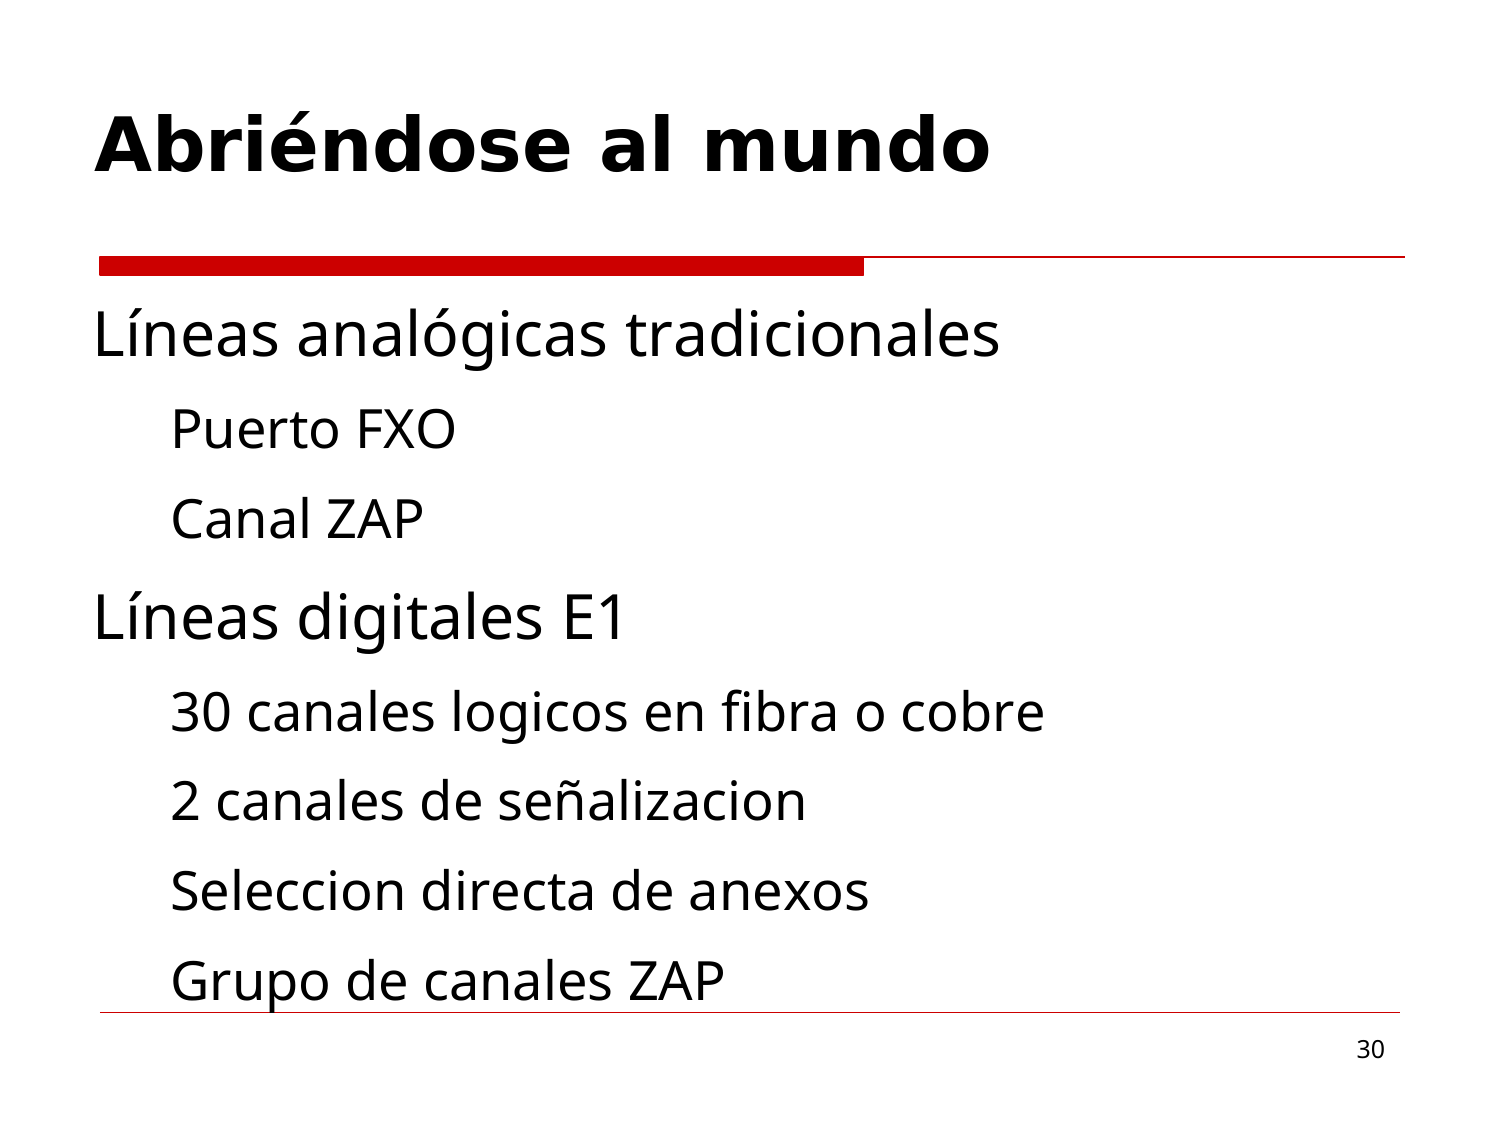

# Abriéndose al mundo
Líneas analógicas tradicionales
Puerto FXO
Canal ZAP
Líneas digitales E1
30 canales logicos en fibra o cobre
2 canales de señalizacion
Seleccion directa de anexos
Grupo de canales ZAP